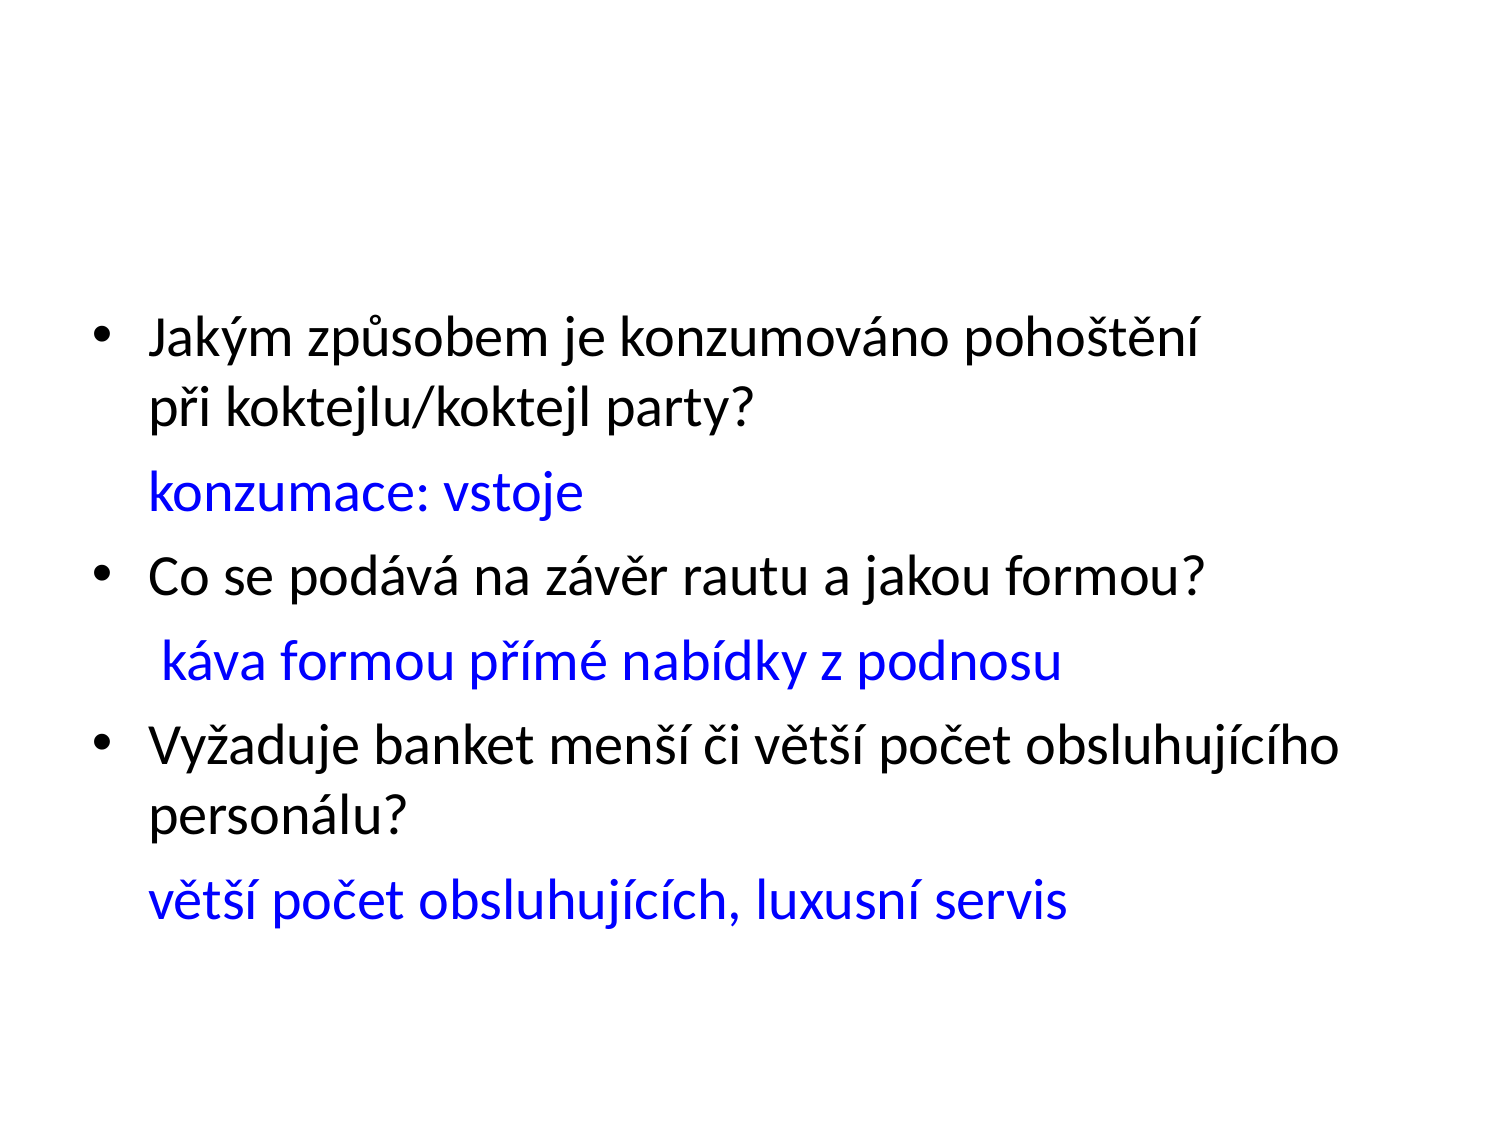

# Jakým způsobem je konzumováno pohoštění při koktejlu/koktejl party?
	konzumace: vstoje
Co se podává na závěr rautu a jakou formou?
	 káva formou přímé nabídky z podnosu
Vyžaduje banket menší či větší počet obsluhujícího personálu?
	větší počet obsluhujících, luxusní servis